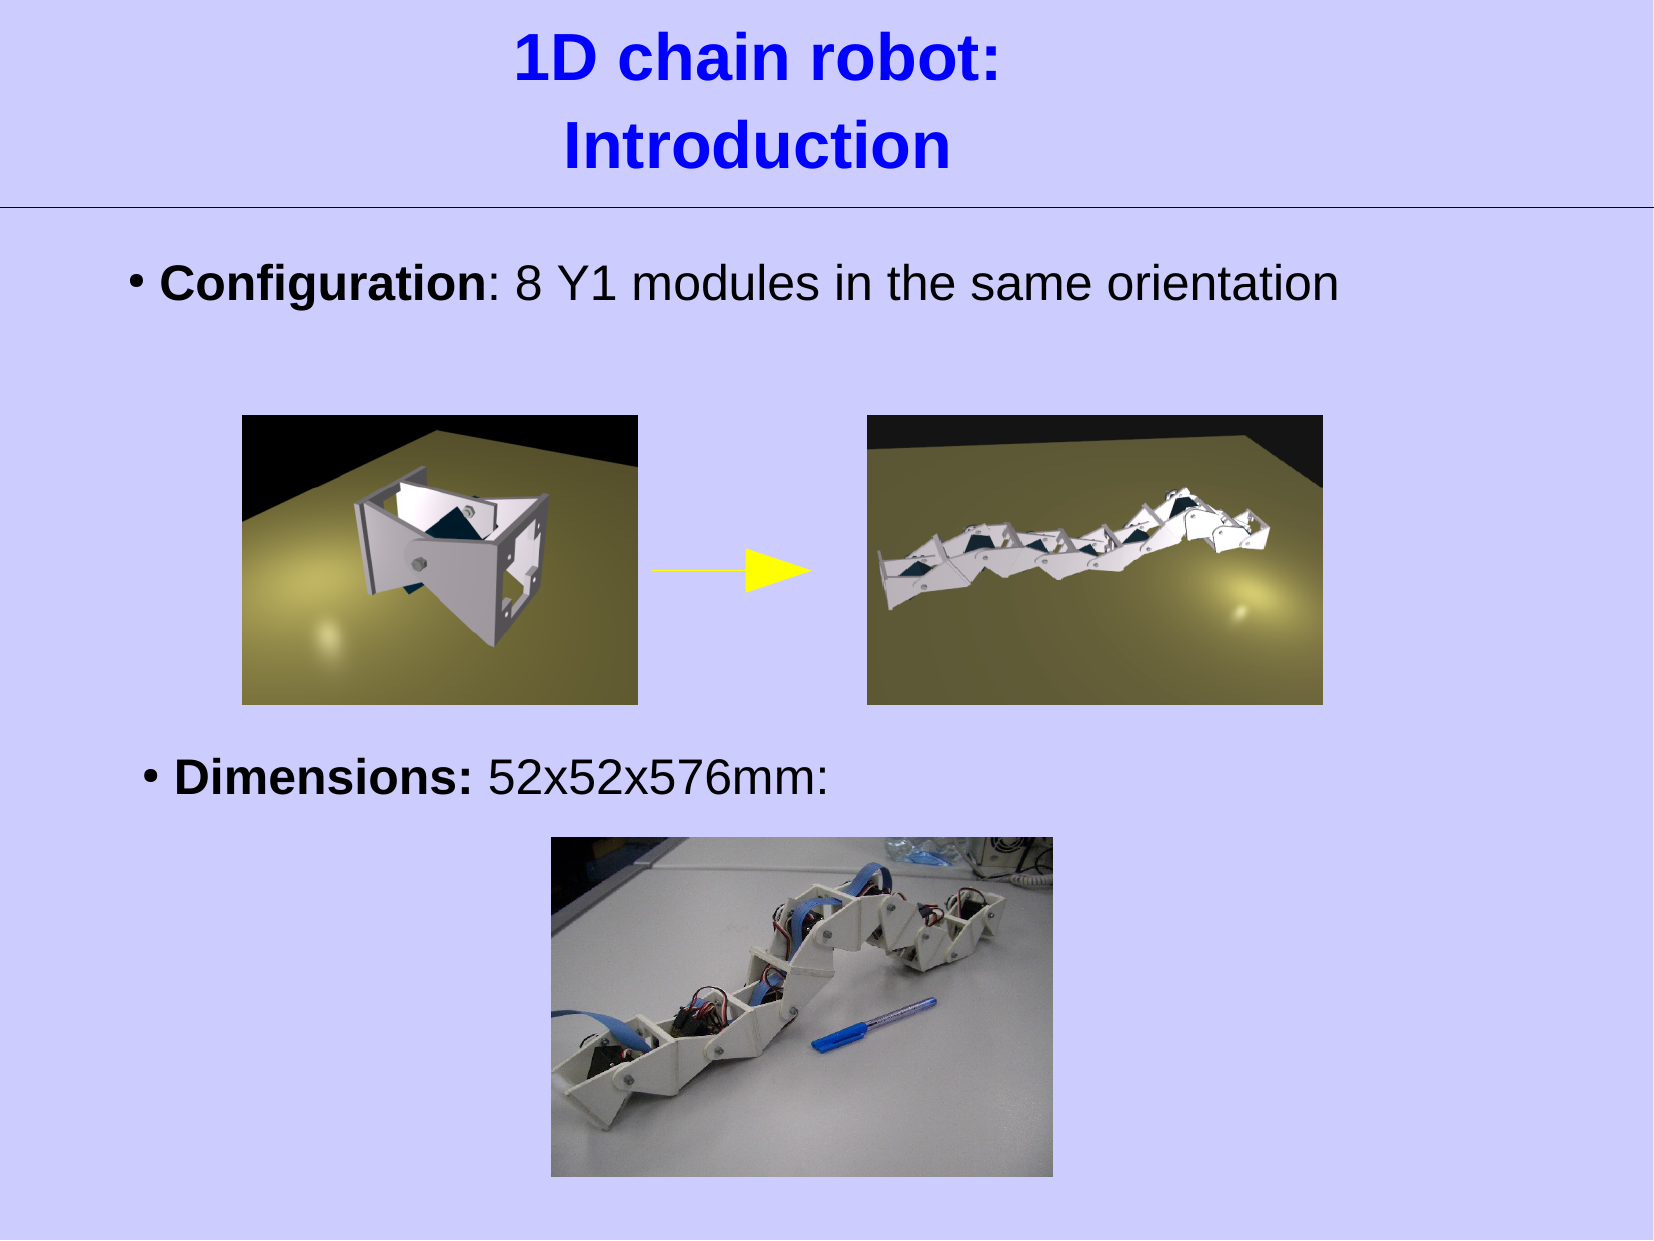

# 1D chain robot: Introduction
 Configuration: 8 Y1 modules in the same orientation
 Dimensions: 52x52x576mm: